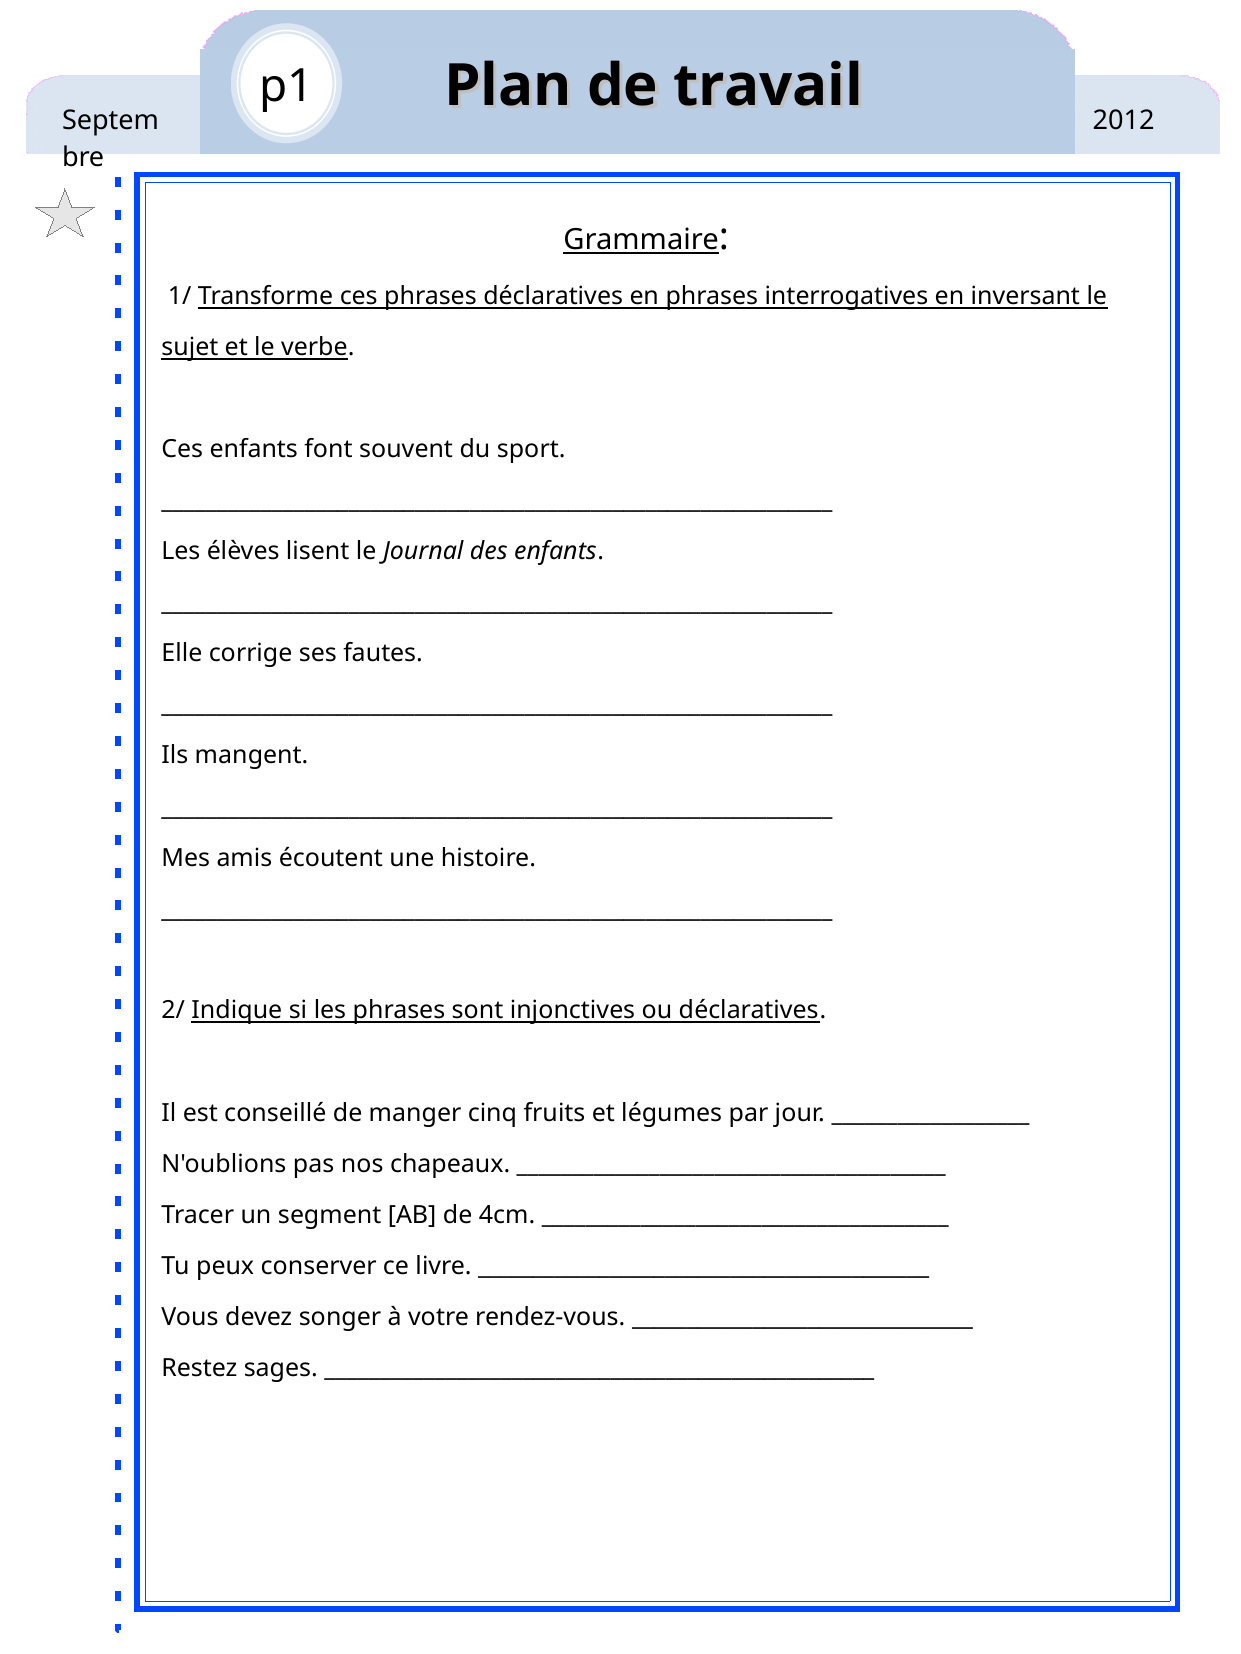

p1
Plan de travail
Septembre
2012
| |
| --- |
Grammaire:
 1/ Transforme ces phrases déclaratives en phrases interrogatives en inversant le sujet et le verbe.
Ces enfants font souvent du sport.
_____________________________________________________________
Les élèves lisent le Journal des enfants.
_____________________________________________________________
Elle corrige ses fautes.
_____________________________________________________________
Ils mangent.
_____________________________________________________________
Mes amis écoutent une histoire.
_____________________________________________________________
2/ Indique si les phrases sont injonctives ou déclaratives.
Il est conseillé de manger cinq fruits et légumes par jour. __________________
N'oublions pas nos chapeaux. _______________________________________
Tracer un segment [AB] de 4cm. _____________________________________
Tu peux conserver ce livre. _________________________________________
Vous devez songer à votre rendez-vous. _______________________________
Restez sages. __________________________________________________